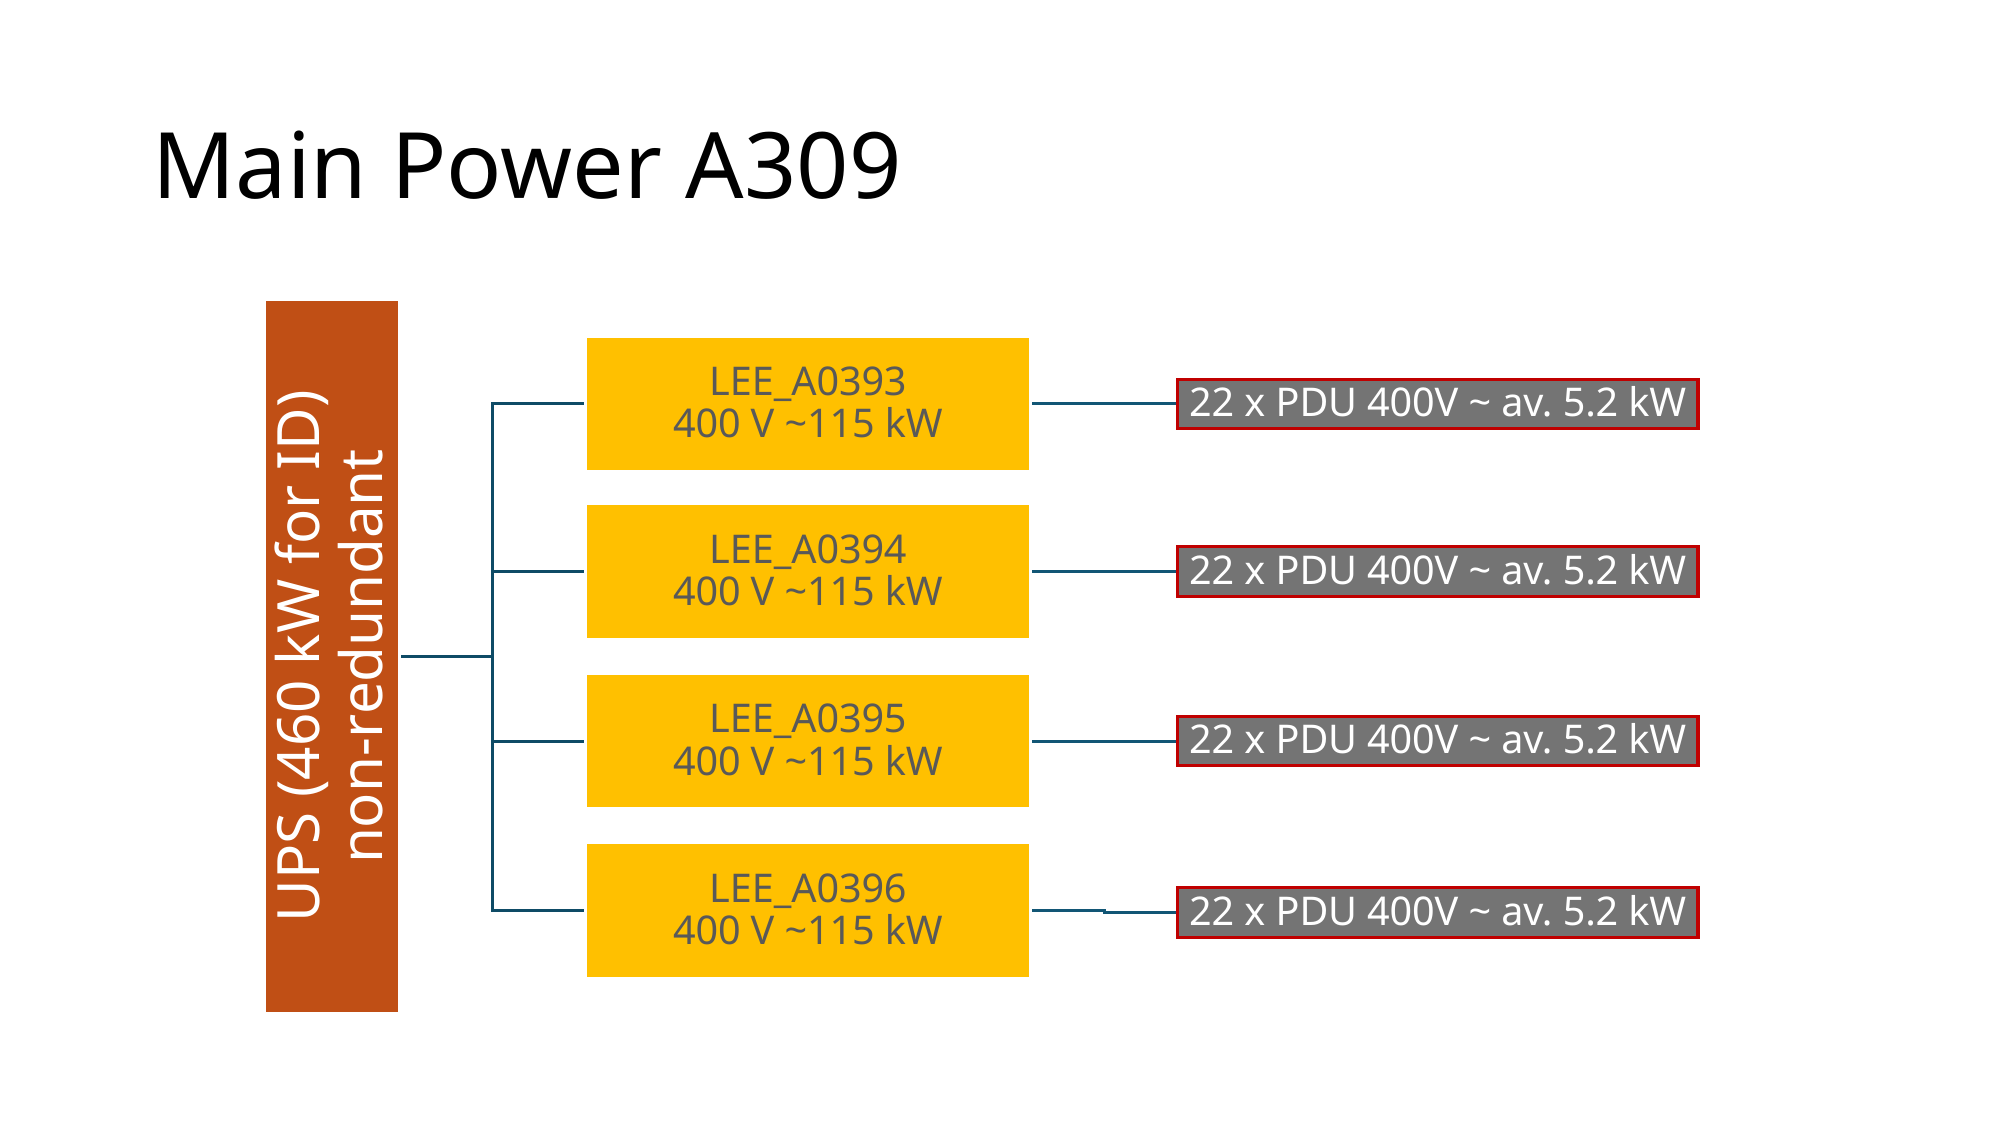

# Main Power A309
LEE_A0393
400 V ~115 kW
22 x PDU 400V ~ av. 5.2 kW
LEE_A0394
400 V ~115 kW
22 x PDU 400V ~ av. 5.2 kW
UPS (460 kW for ID)
non-redundant
LEE_A0395
400 V ~115 kW
22 x PDU 400V ~ av. 5.2 kW
LEE_A0396
400 V ~115 kW
22 x PDU 400V ~ av. 5.2 kW